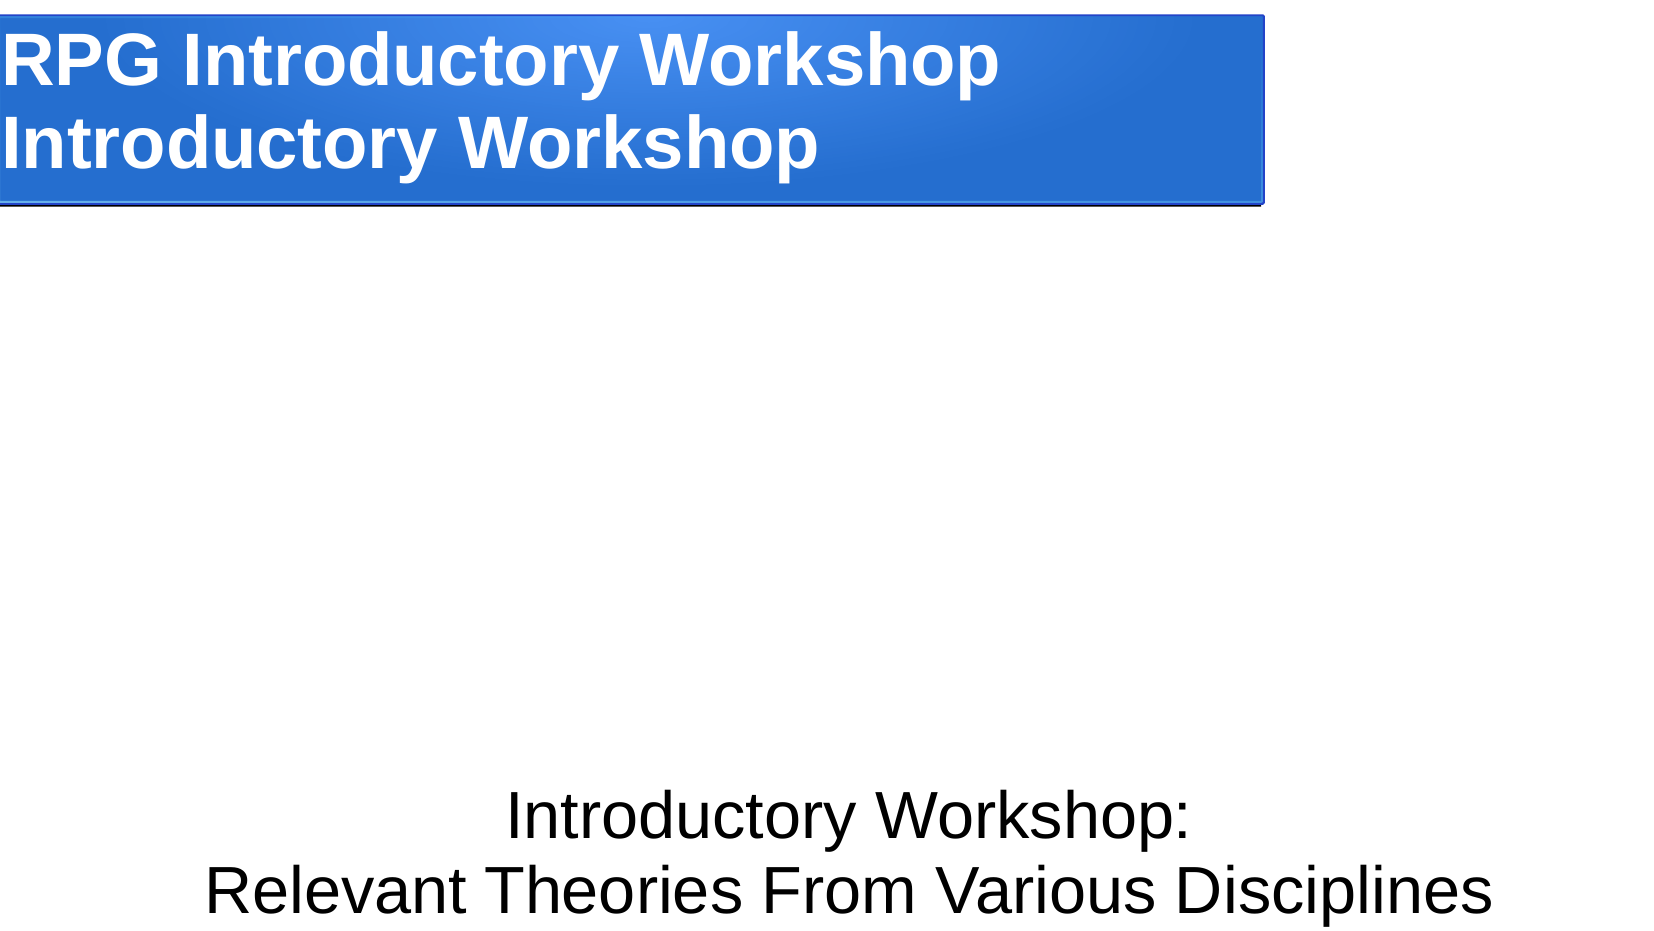

# RPG Introductory Workshop Introductory Workshop RPG-098-0071-P
Introductory Workshop:
Relevant Theories From Various Disciplines
Revision 20200105c